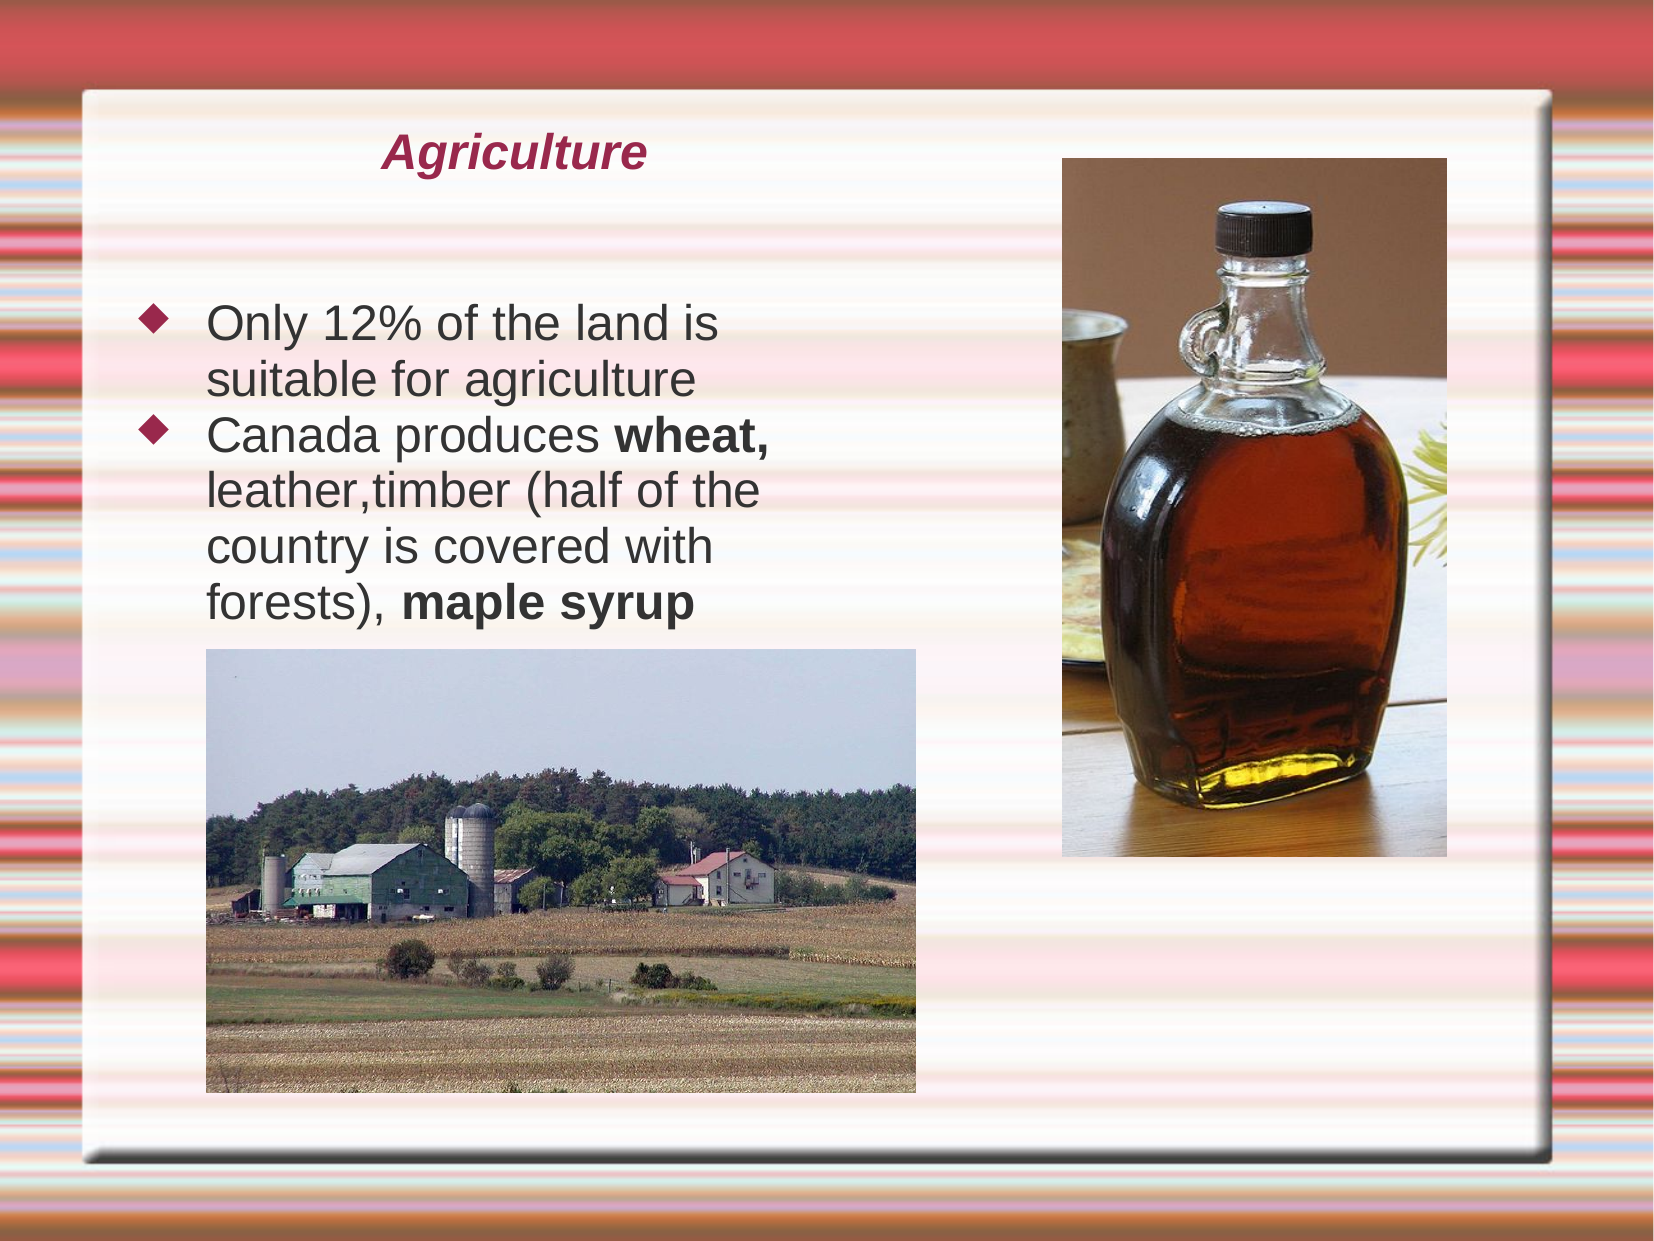

# Agriculture
Only 12% of the land is suitable for agriculture
Canada produces wheat, leather,timber (half of the country is covered with forests), maple syrup